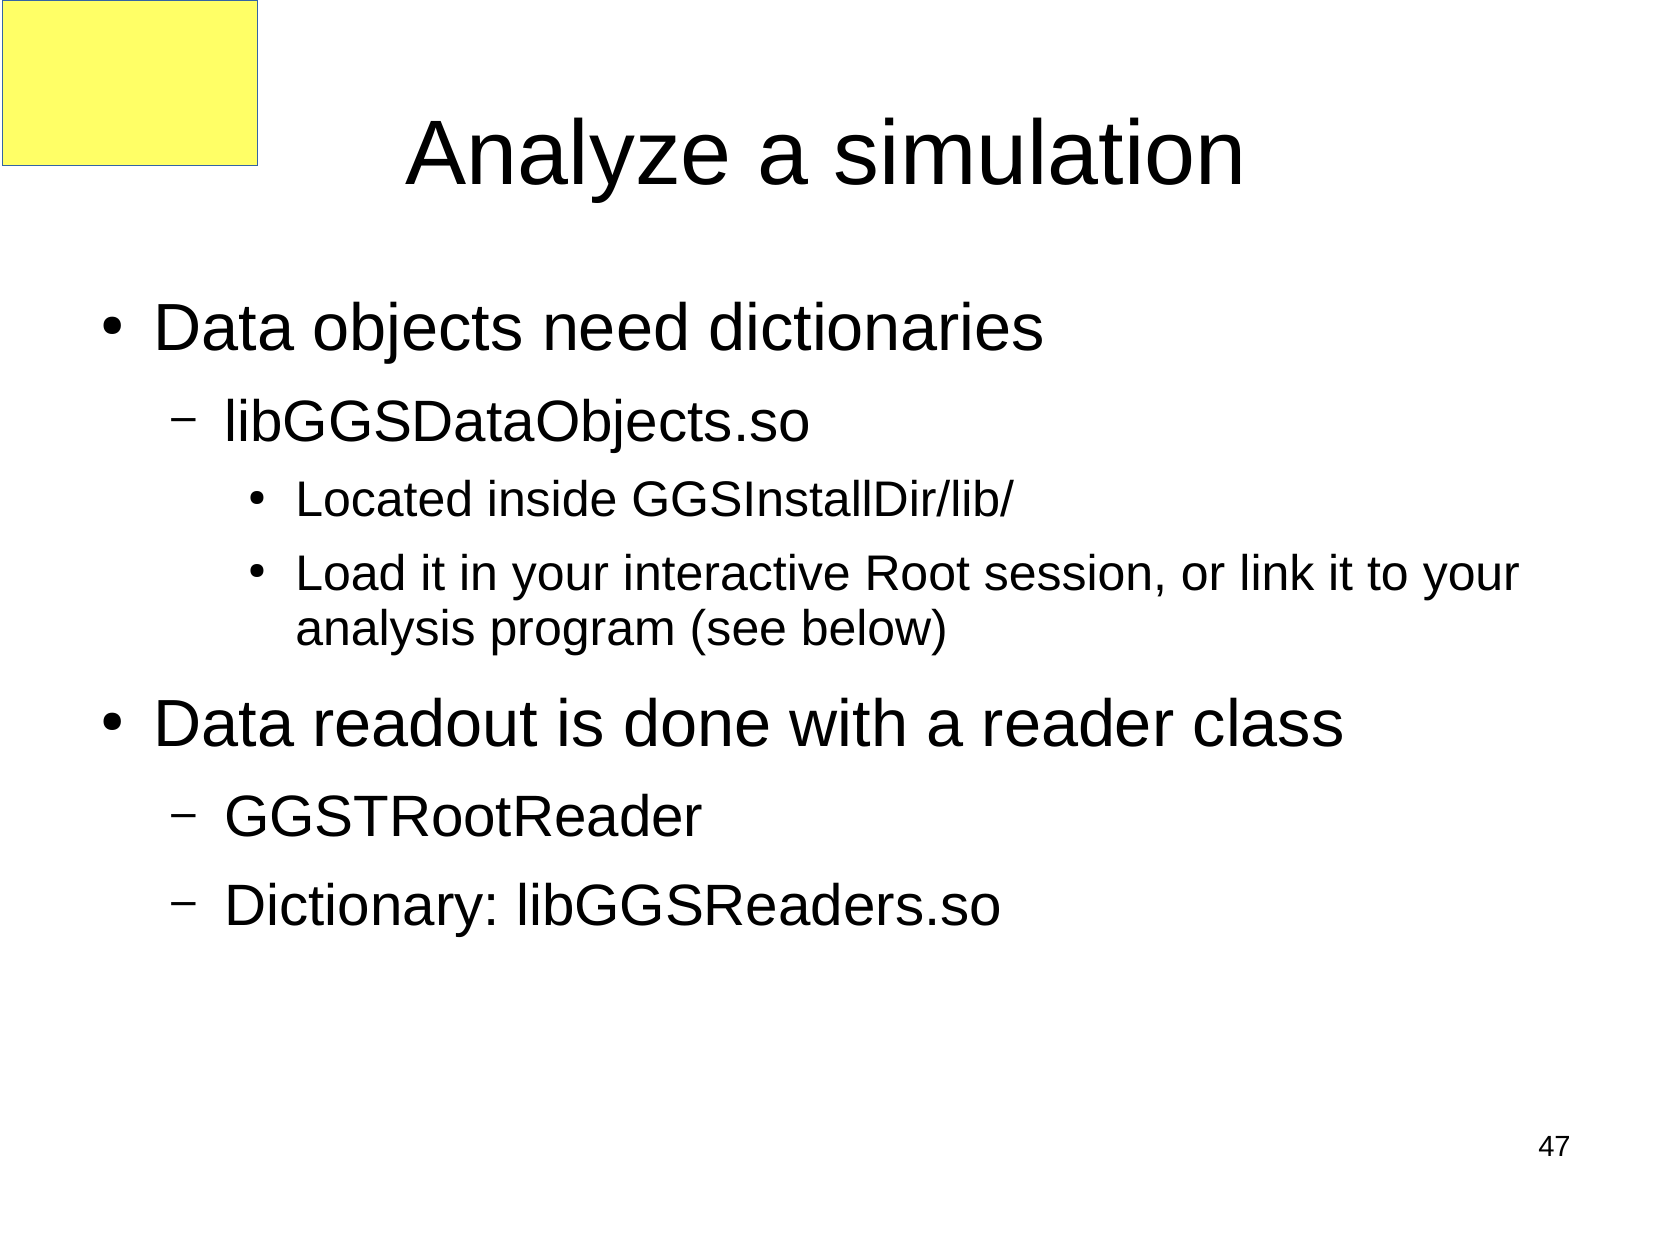

# Analyze a simulation
Data objects need dictionaries
libGGSDataObjects.so
Located inside GGSInstallDir/lib/
Load it in your interactive Root session, or link it to your analysis program (see below)
Data readout is done with a reader class
GGSTRootReader
Dictionary: libGGSReaders.so
47